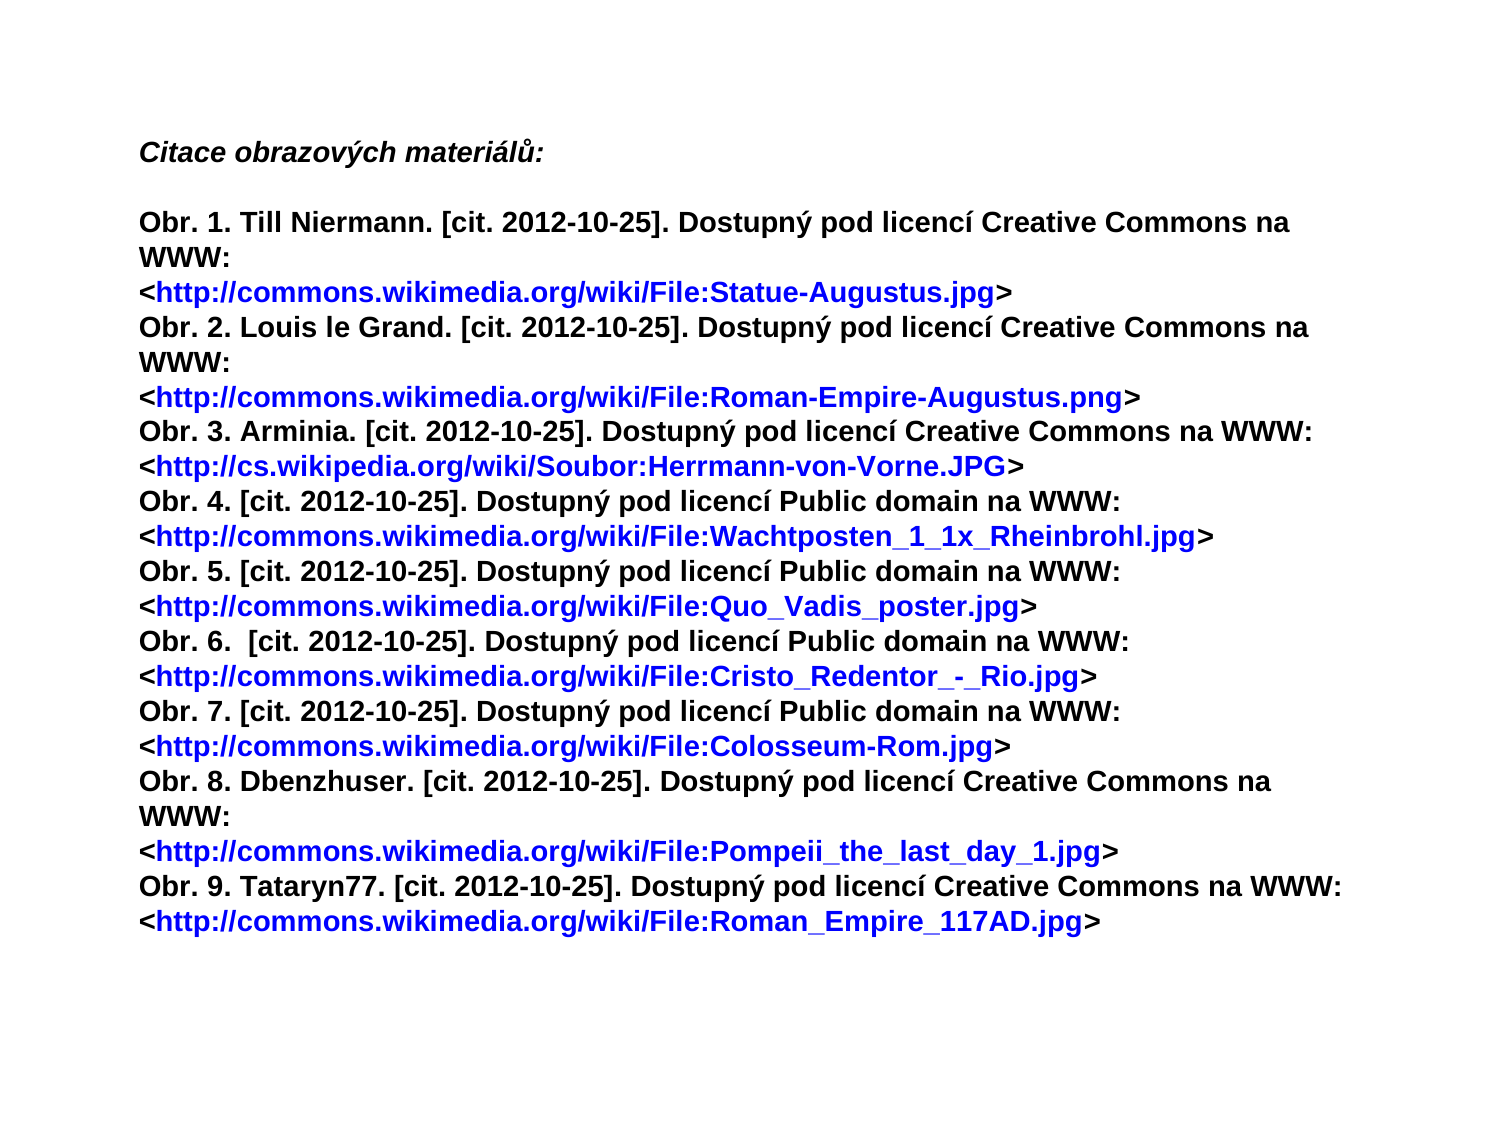

Citace obrazových materiálů:
Obr. 1. Till Niermann. [cit. 2012-10-25]. Dostupný pod licencí Creative Commons na WWW:
<http://commons.wikimedia.org/wiki/File:Statue-Augustus.jpg>
Obr. 2. Louis le Grand. [cit. 2012-10-25]. Dostupný pod licencí Creative Commons na WWW:
<http://commons.wikimedia.org/wiki/File:Roman-Empire-Augustus.png>
Obr. 3. Arminia. [cit. 2012-10-25]. Dostupný pod licencí Creative Commons na WWW:
<http://cs.wikipedia.org/wiki/Soubor:Herrmann-von-Vorne.JPG>
Obr. 4. [cit. 2012-10-25]. Dostupný pod licencí Public domain na WWW:
<http://commons.wikimedia.org/wiki/File:Wachtposten_1_1x_Rheinbrohl.jpg>
Obr. 5. [cit. 2012-10-25]. Dostupný pod licencí Public domain na WWW:
<http://commons.wikimedia.org/wiki/File:Quo_Vadis_poster.jpg>
Obr. 6. [cit. 2012-10-25]. Dostupný pod licencí Public domain na WWW:
<http://commons.wikimedia.org/wiki/File:Cristo_Redentor_-_Rio.jpg>
Obr. 7. [cit. 2012-10-25]. Dostupný pod licencí Public domain na WWW:
<http://commons.wikimedia.org/wiki/File:Colosseum-Rom.jpg>
Obr. 8. Dbenzhuser. [cit. 2012-10-25]. Dostupný pod licencí Creative Commons na WWW:
<http://commons.wikimedia.org/wiki/File:Pompeii_the_last_day_1.jpg>
Obr. 9. Tataryn77. [cit. 2012-10-25]. Dostupný pod licencí Creative Commons na WWW:
<http://commons.wikimedia.org/wiki/File:Roman_Empire_117AD.jpg>